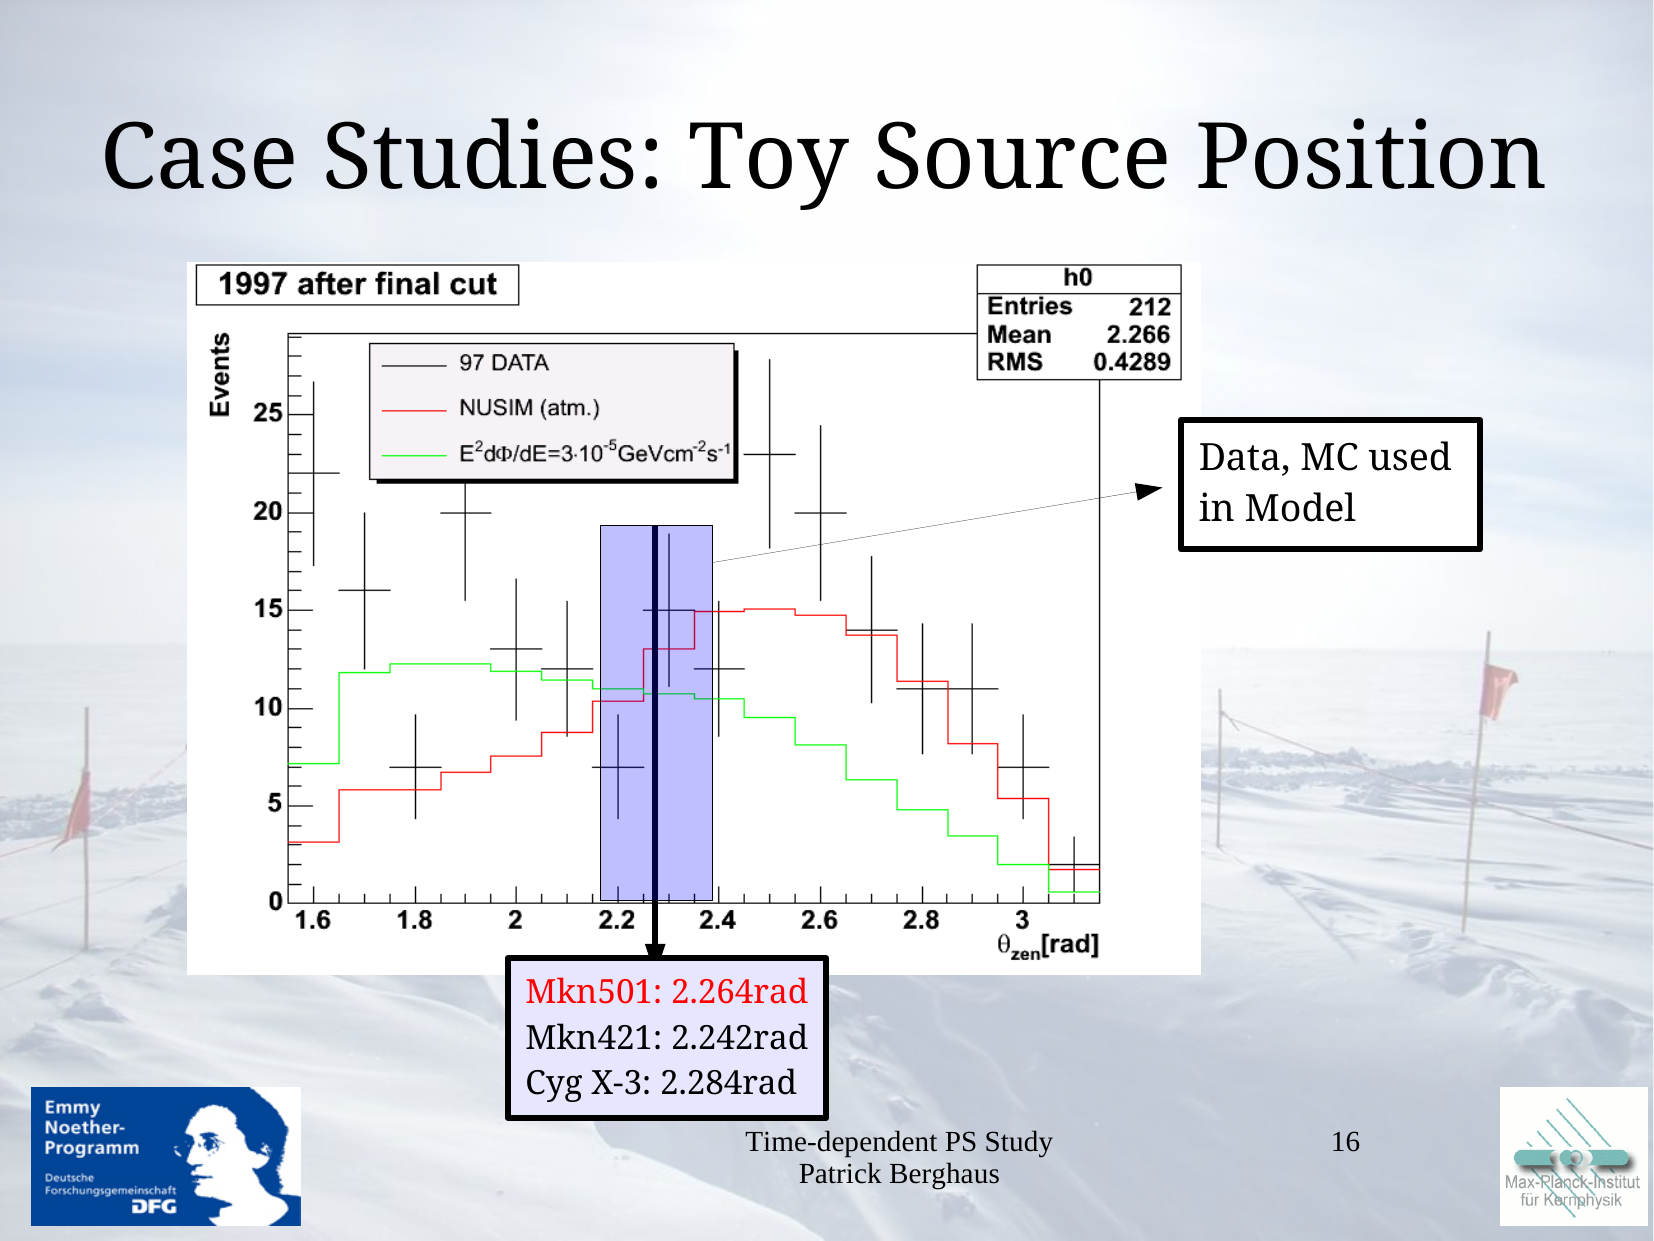

# Case Studies: Toy Source Position
Data, MC used
in Model
Mkn501: 2.264rad
Mkn421: 2.242rad
Cyg X-3: 2.284rad
16